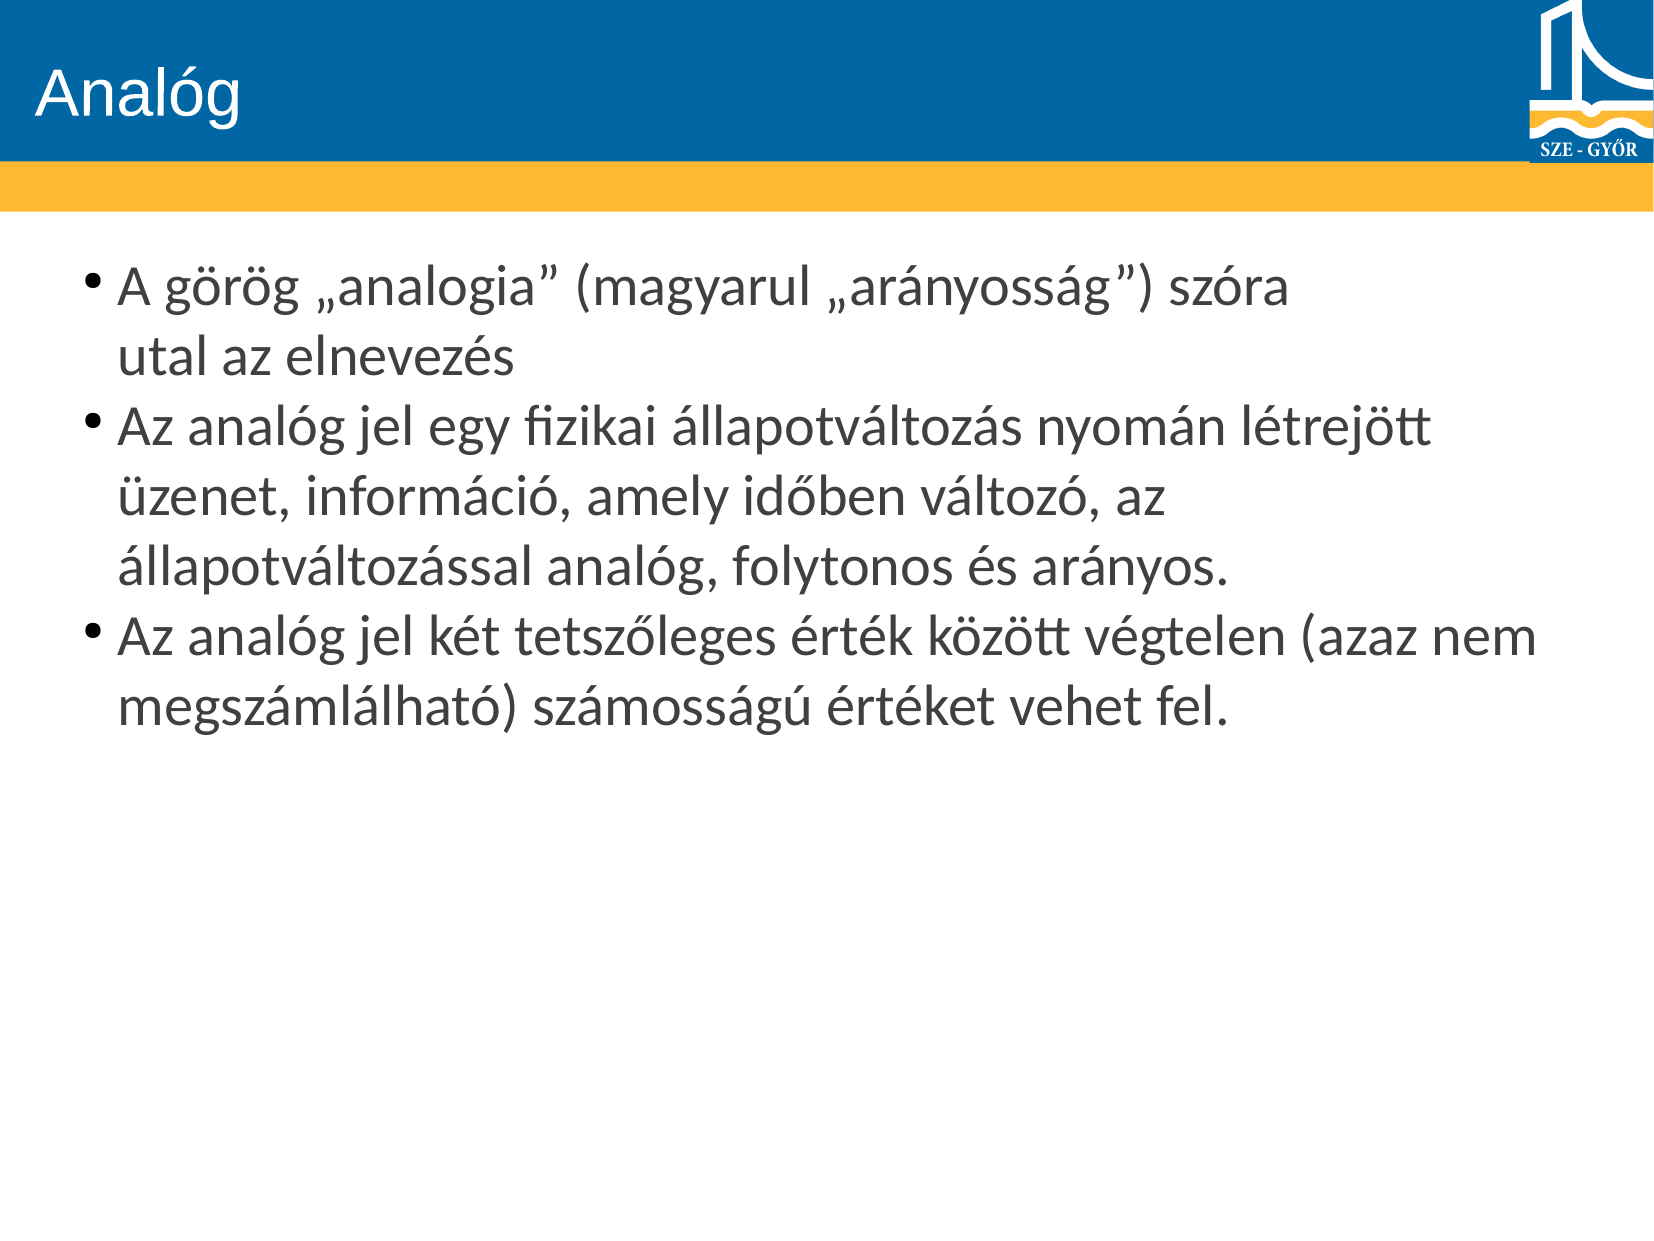

Analóg
A görög „analogia” (magyarul „arányosság”) szóra
utal az elnevezés
Az analóg jel egy fizikai állapotváltozás nyomán létrejött üzenet, információ, amely időben változó, az állapotváltozással analóg, folytonos és arányos.
Az analóg jel két tetszőleges érték között végtelen (azaz nem megszámlálható) számosságú értéket vehet fel.